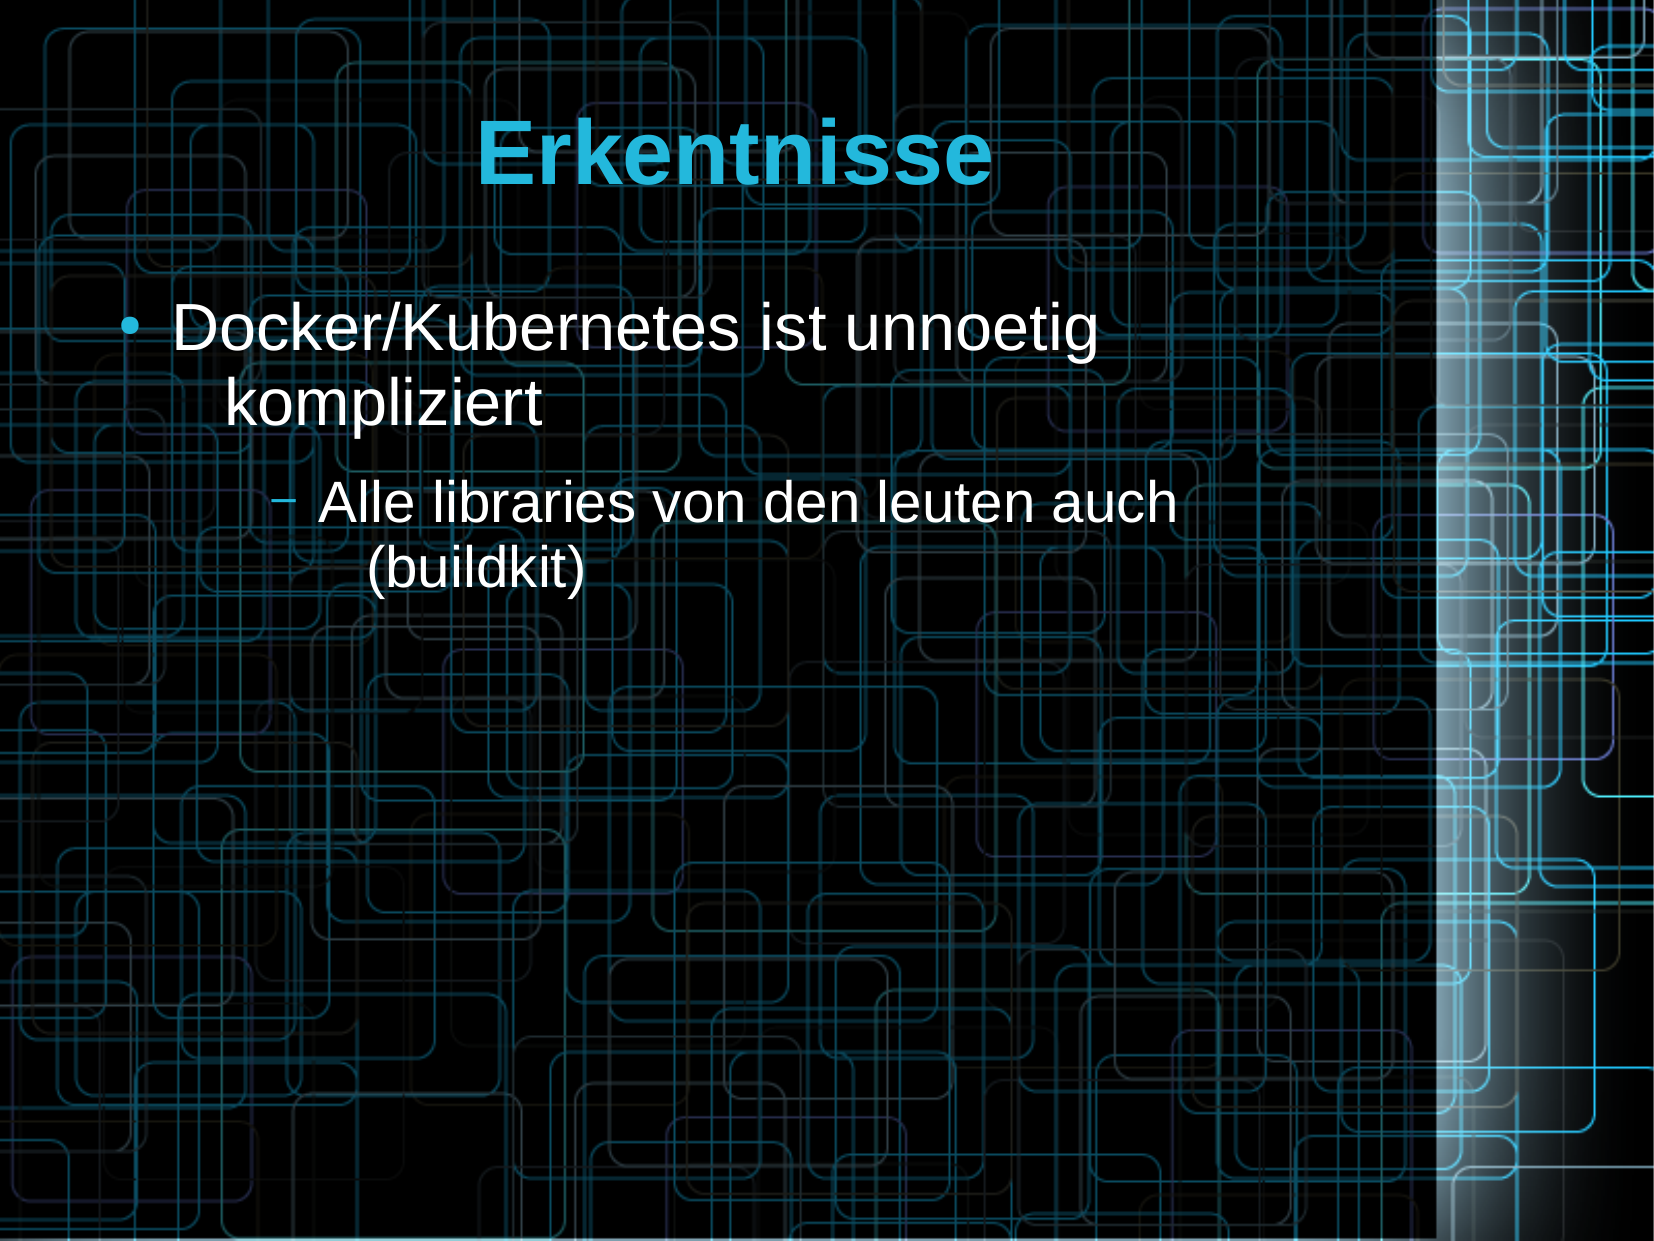

# Erkentnisse
Docker/Kubernetes ist unnoetig kompliziert
Alle libraries von den leuten auch (buildkit)